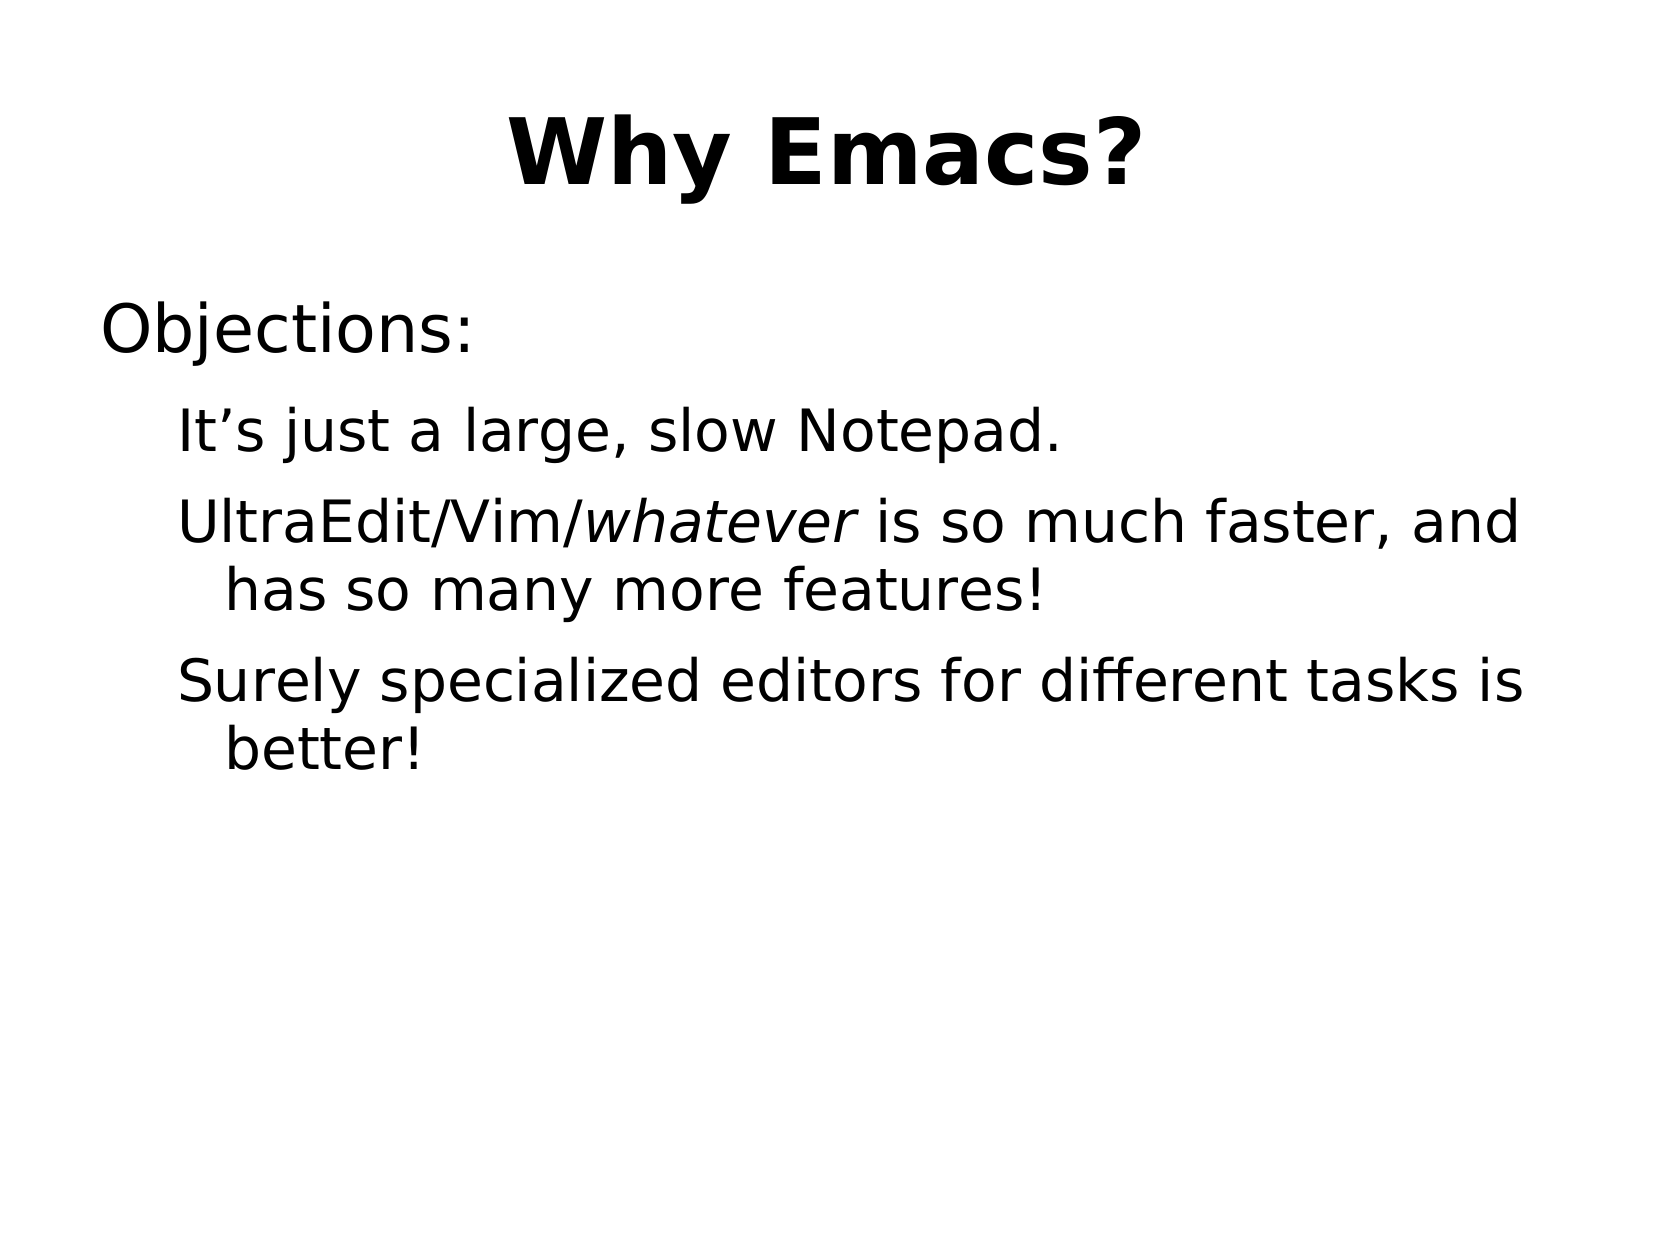

# Why Emacs?
Objections:
It’s just a large, slow Notepad.
UltraEdit/Vim/whatever is so much faster, and has so many more features!
Surely specialized editors for different tasks is better!